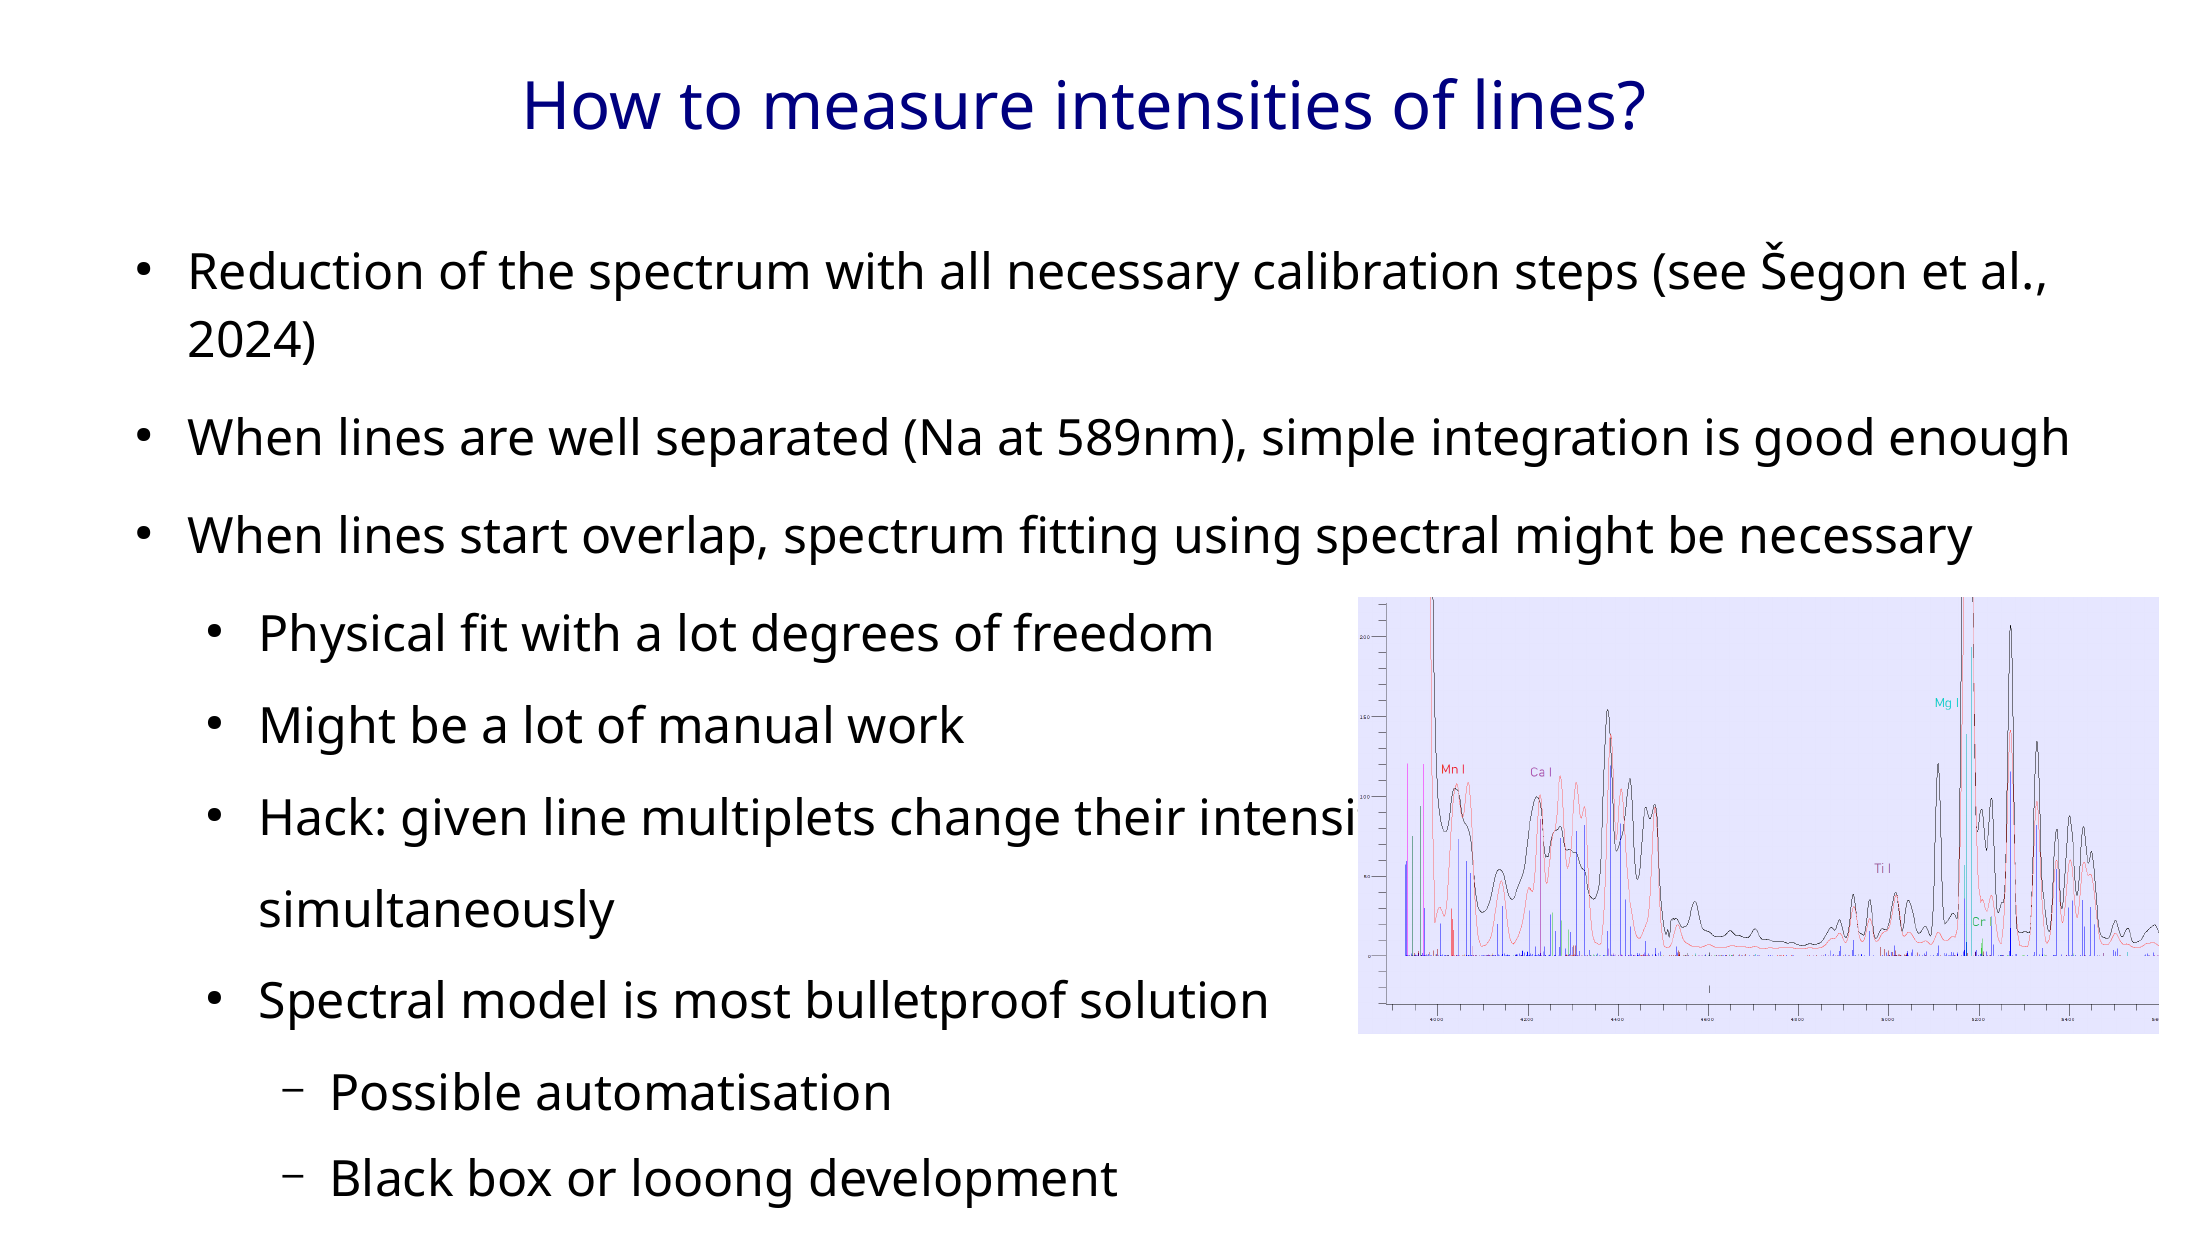

# How to measure intensities of lines?
Reduction of the spectrum with all necessary calibration steps (see Šegon et al., 2024)
When lines are well separated (Na at 589nm), simple integration is good enough
When lines start overlap, spectrum fitting using spectral might be necessary
Physical fit with a lot degrees of freedom
Might be a lot of manual work
Hack: given line multiplets change their intensity
simultaneously
Spectral model is most bulletproof solution
Possible automatisation
Black box or looong development